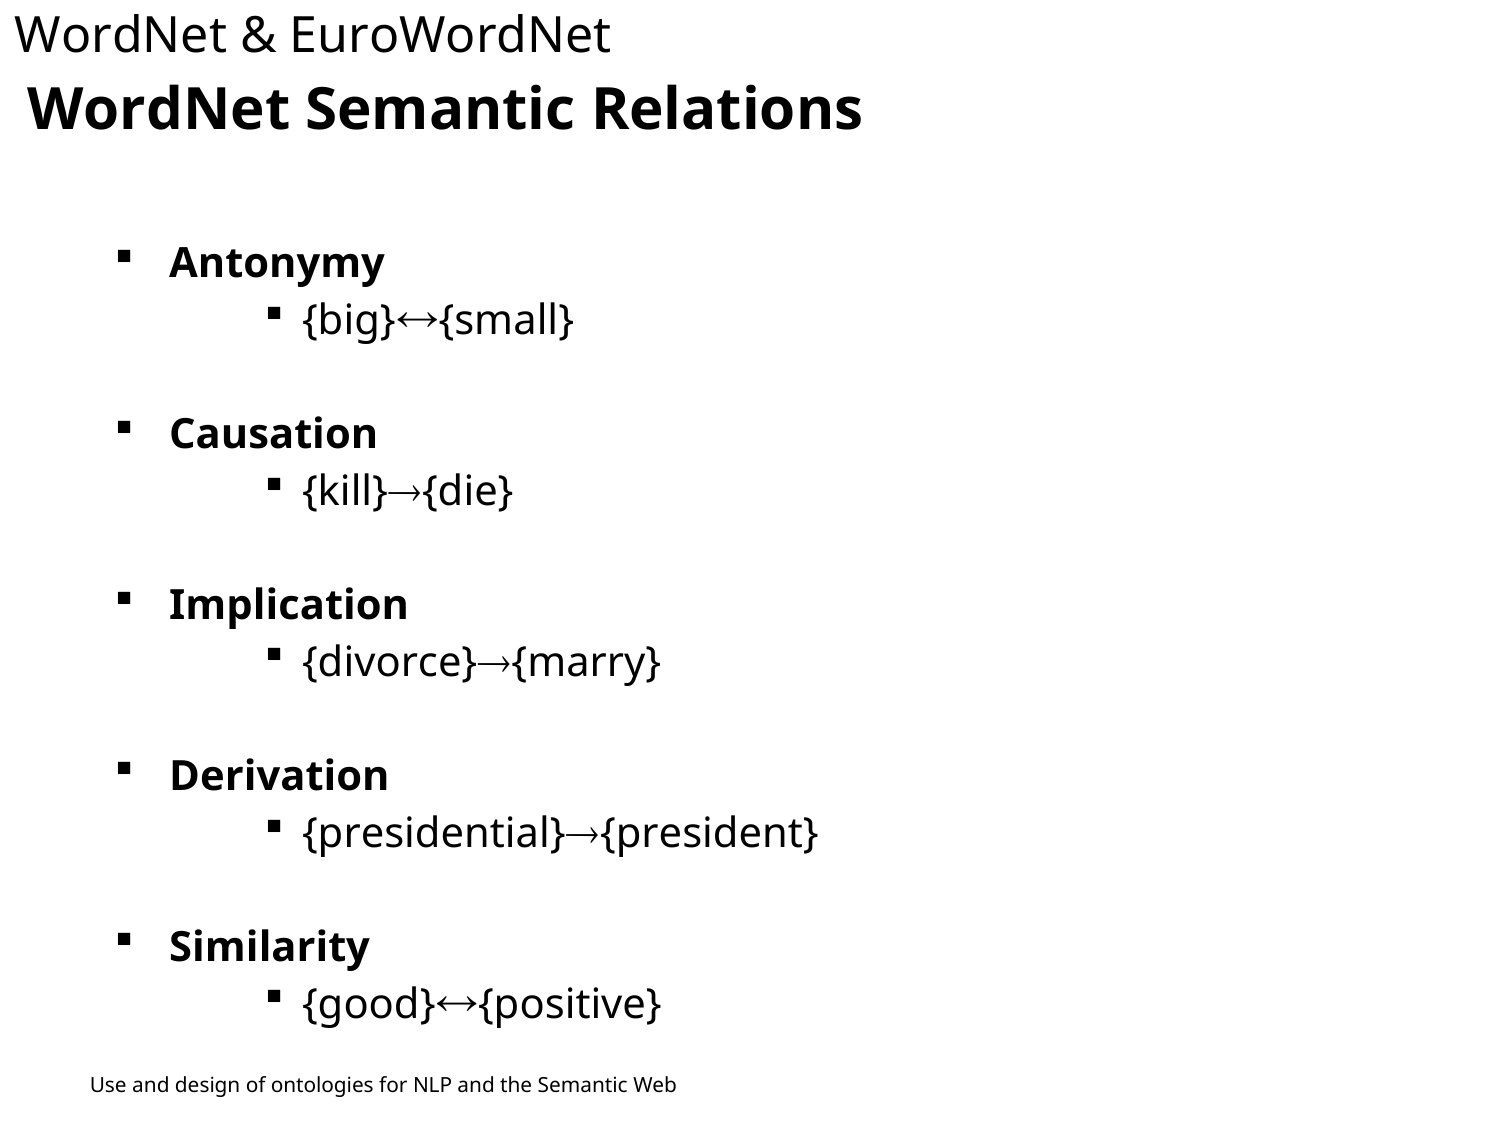

WordNet & EuroWordNet
 WordNet Semantic Relations
# Antonymy
{big}{small}
Causation
{kill}{die}
Implication
{divorce}{marry}
Derivation
{presidential}{president}
Similarity
{good}{positive}